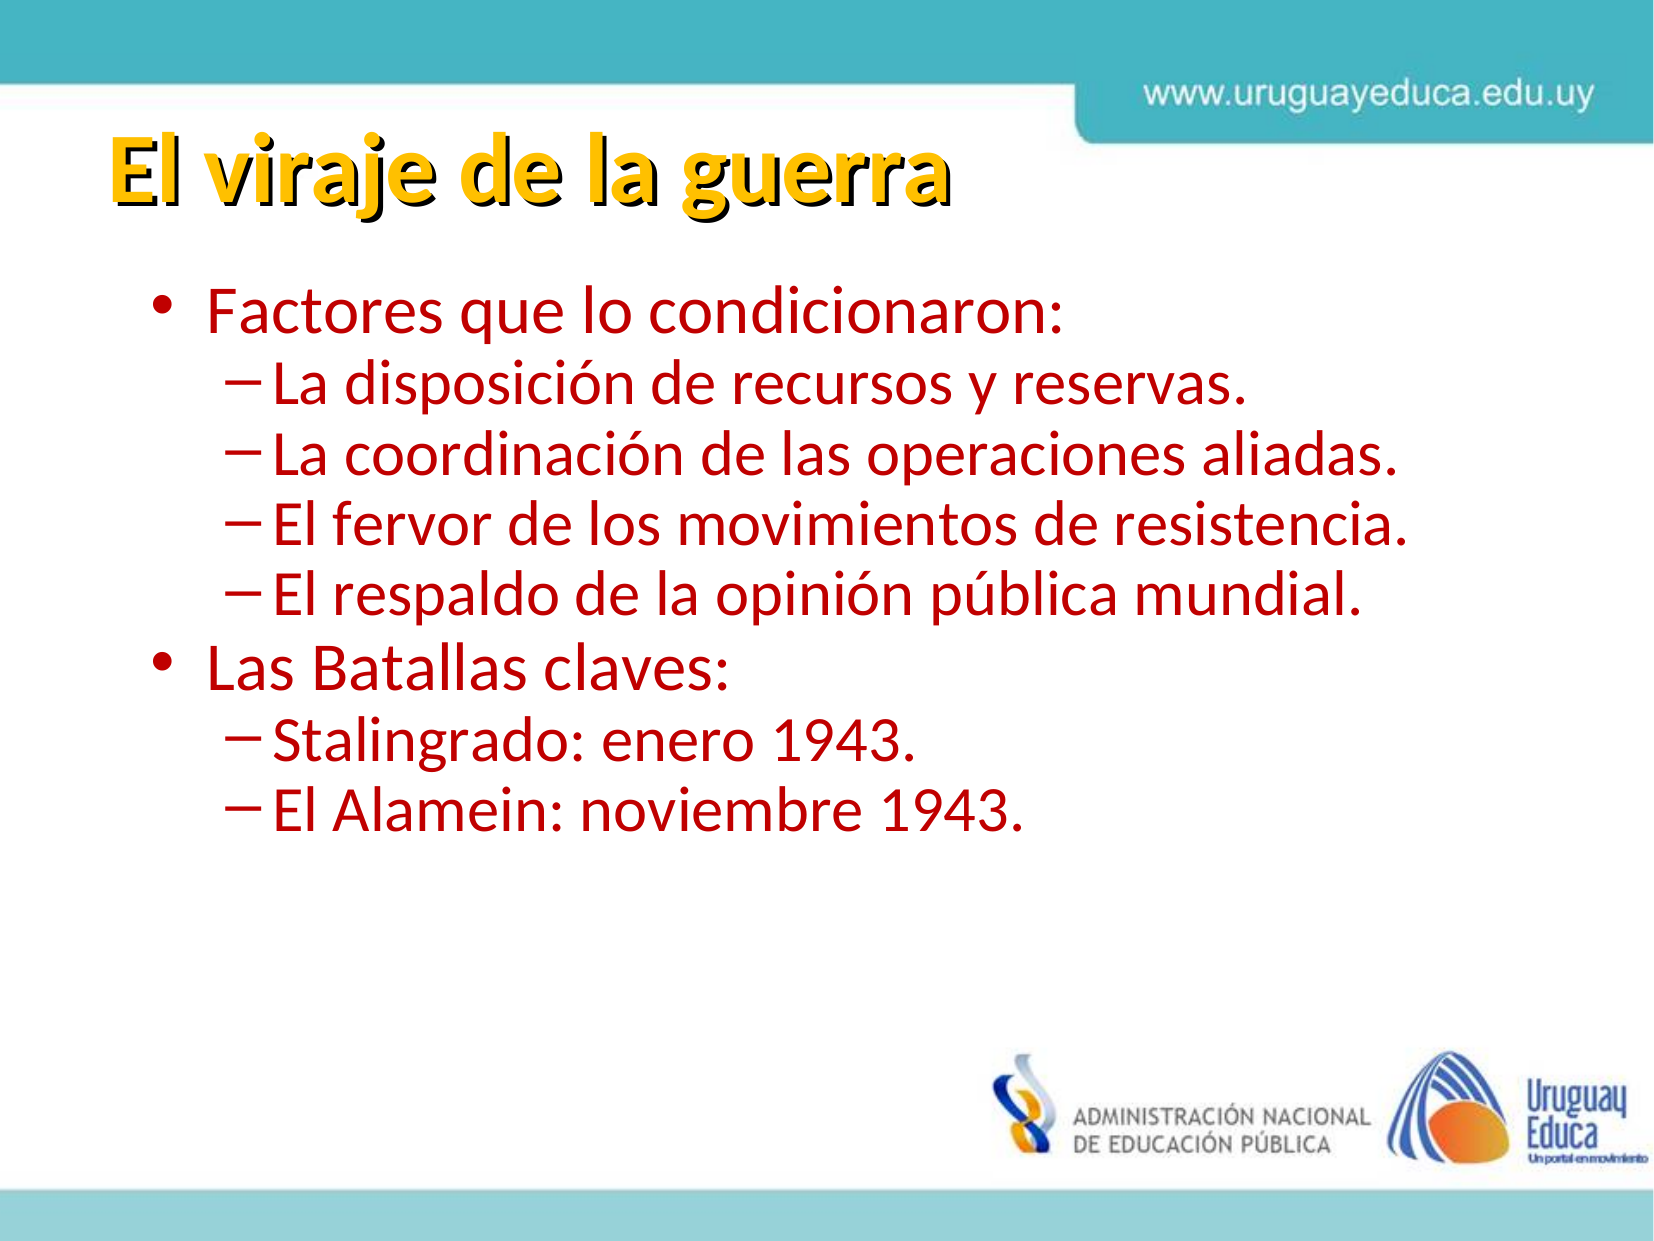

# El viraje de la guerra
Factores que lo condicionaron:
La disposición de recursos y reservas.
La coordinación de las operaciones aliadas.
El fervor de los movimientos de resistencia.
El respaldo de la opinión pública mundial.
Las Batallas claves:
Stalingrado: enero 1943.
El Alamein: noviembre 1943.